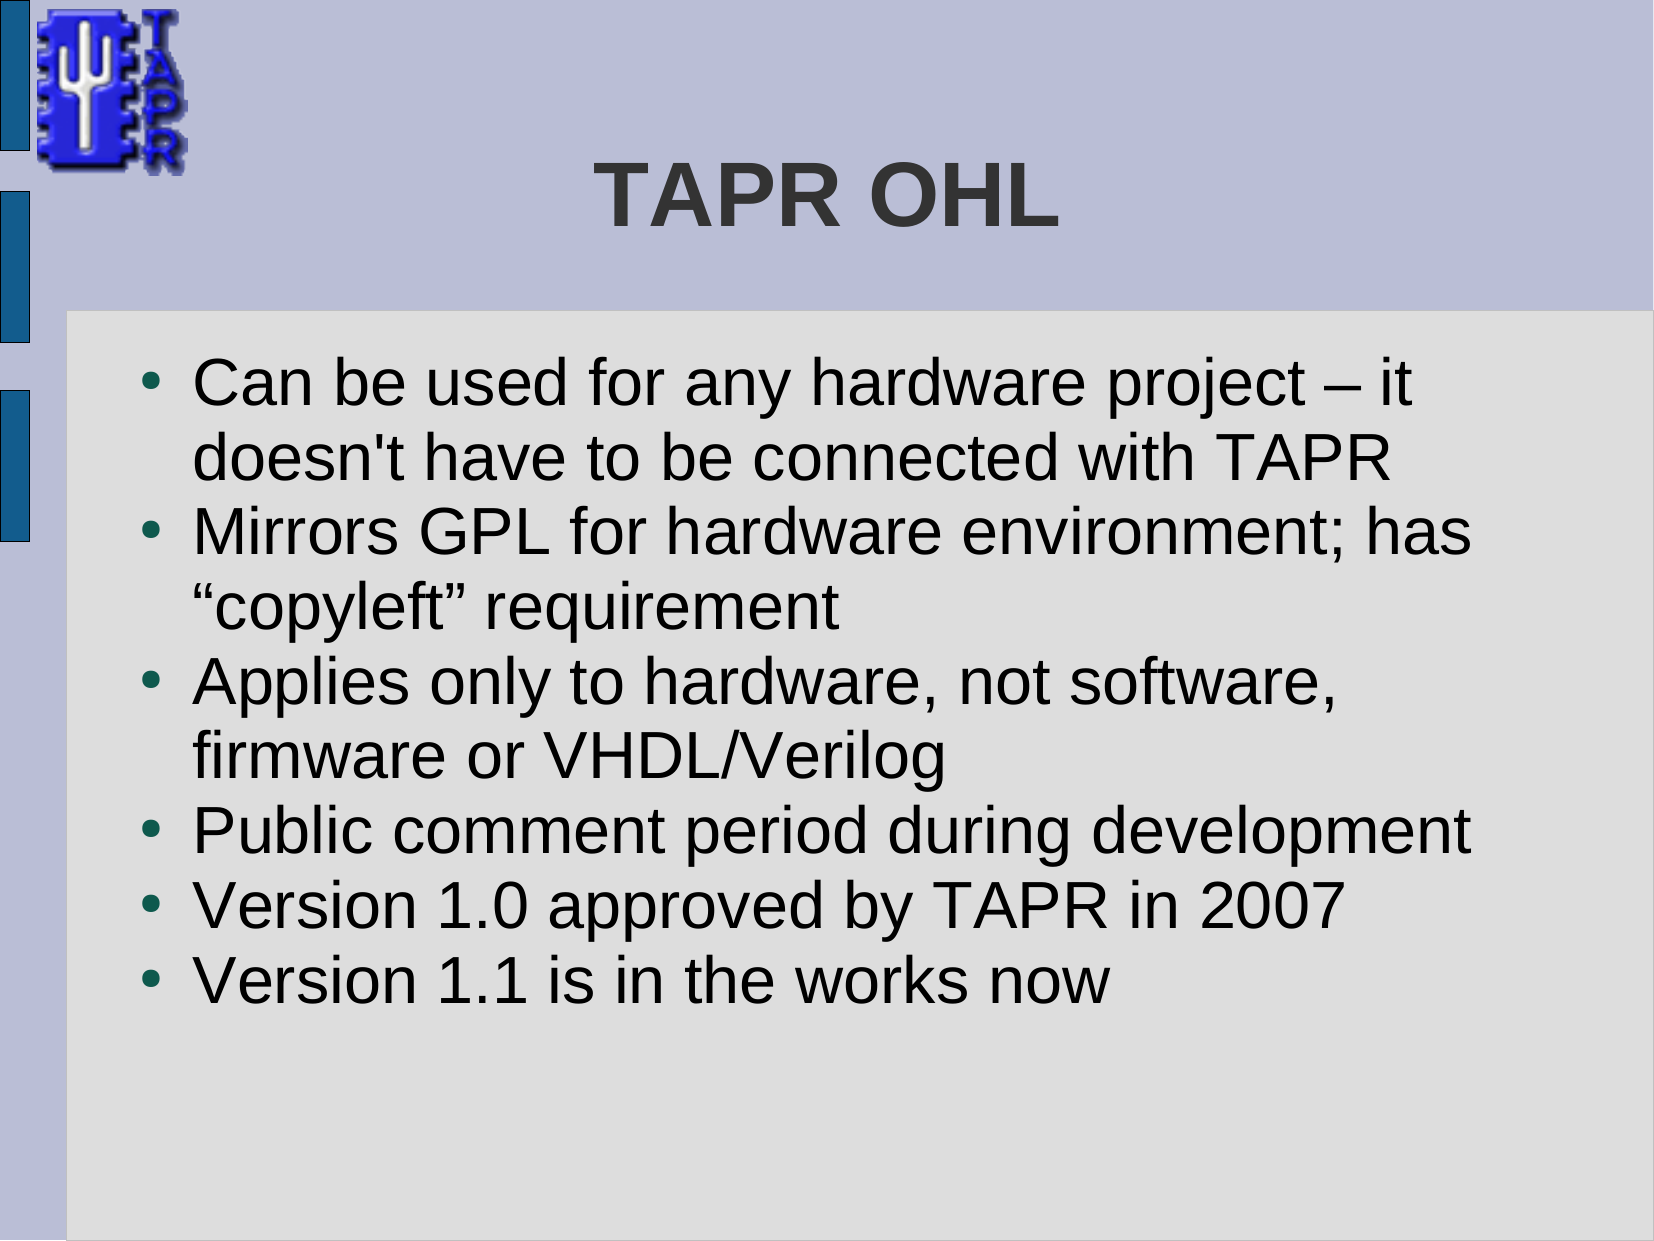

# TAPR OHL
Can be used for any hardware project – it doesn't have to be connected with TAPR
Mirrors GPL for hardware environment; has “copyleft” requirement
Applies only to hardware, not software, firmware or VHDL/Verilog
Public comment period during development
Version 1.0 approved by TAPR in 2007
Version 1.1 is in the works now